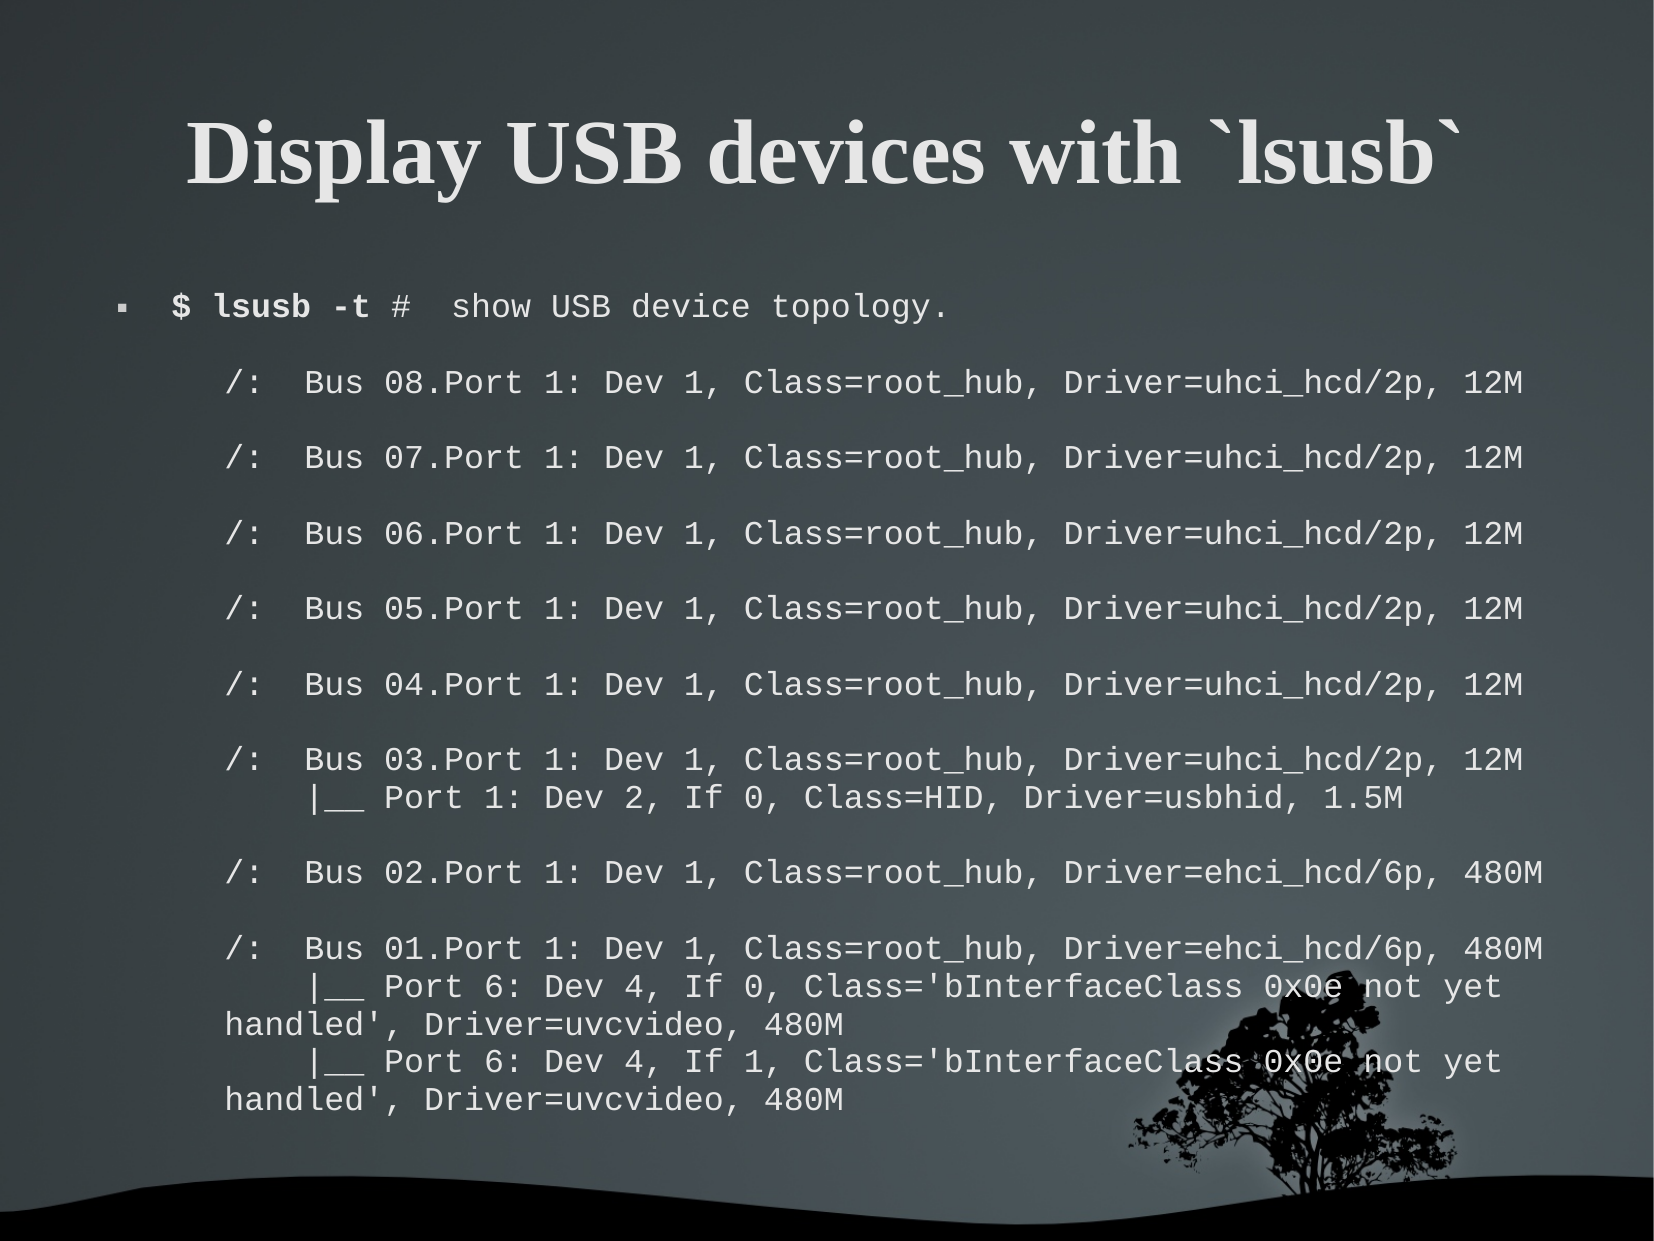

# Display USB devices with `lsusb`
$ lsusb -t # show USB device topology.
/: Bus 08.Port 1: Dev 1, Class=root_hub, Driver=uhci_hcd/2p, 12M
/: Bus 07.Port 1: Dev 1, Class=root_hub, Driver=uhci_hcd/2p, 12M
/: Bus 06.Port 1: Dev 1, Class=root_hub, Driver=uhci_hcd/2p, 12M
/: Bus 05.Port 1: Dev 1, Class=root_hub, Driver=uhci_hcd/2p, 12M
/: Bus 04.Port 1: Dev 1, Class=root_hub, Driver=uhci_hcd/2p, 12M
/: Bus 03.Port 1: Dev 1, Class=root_hub, Driver=uhci_hcd/2p, 12M
 |__ Port 1: Dev 2, If 0, Class=HID, Driver=usbhid, 1.5M
/: Bus 02.Port 1: Dev 1, Class=root_hub, Driver=ehci_hcd/6p, 480M
/: Bus 01.Port 1: Dev 1, Class=root_hub, Driver=ehci_hcd/6p, 480M
 |__ Port 6: Dev 4, If 0, Class='bInterfaceClass 0x0e not yet handled', Driver=uvcvideo, 480M
 |__ Port 6: Dev 4, If 1, Class='bInterfaceClass 0x0e not yet handled', Driver=uvcvideo, 480M